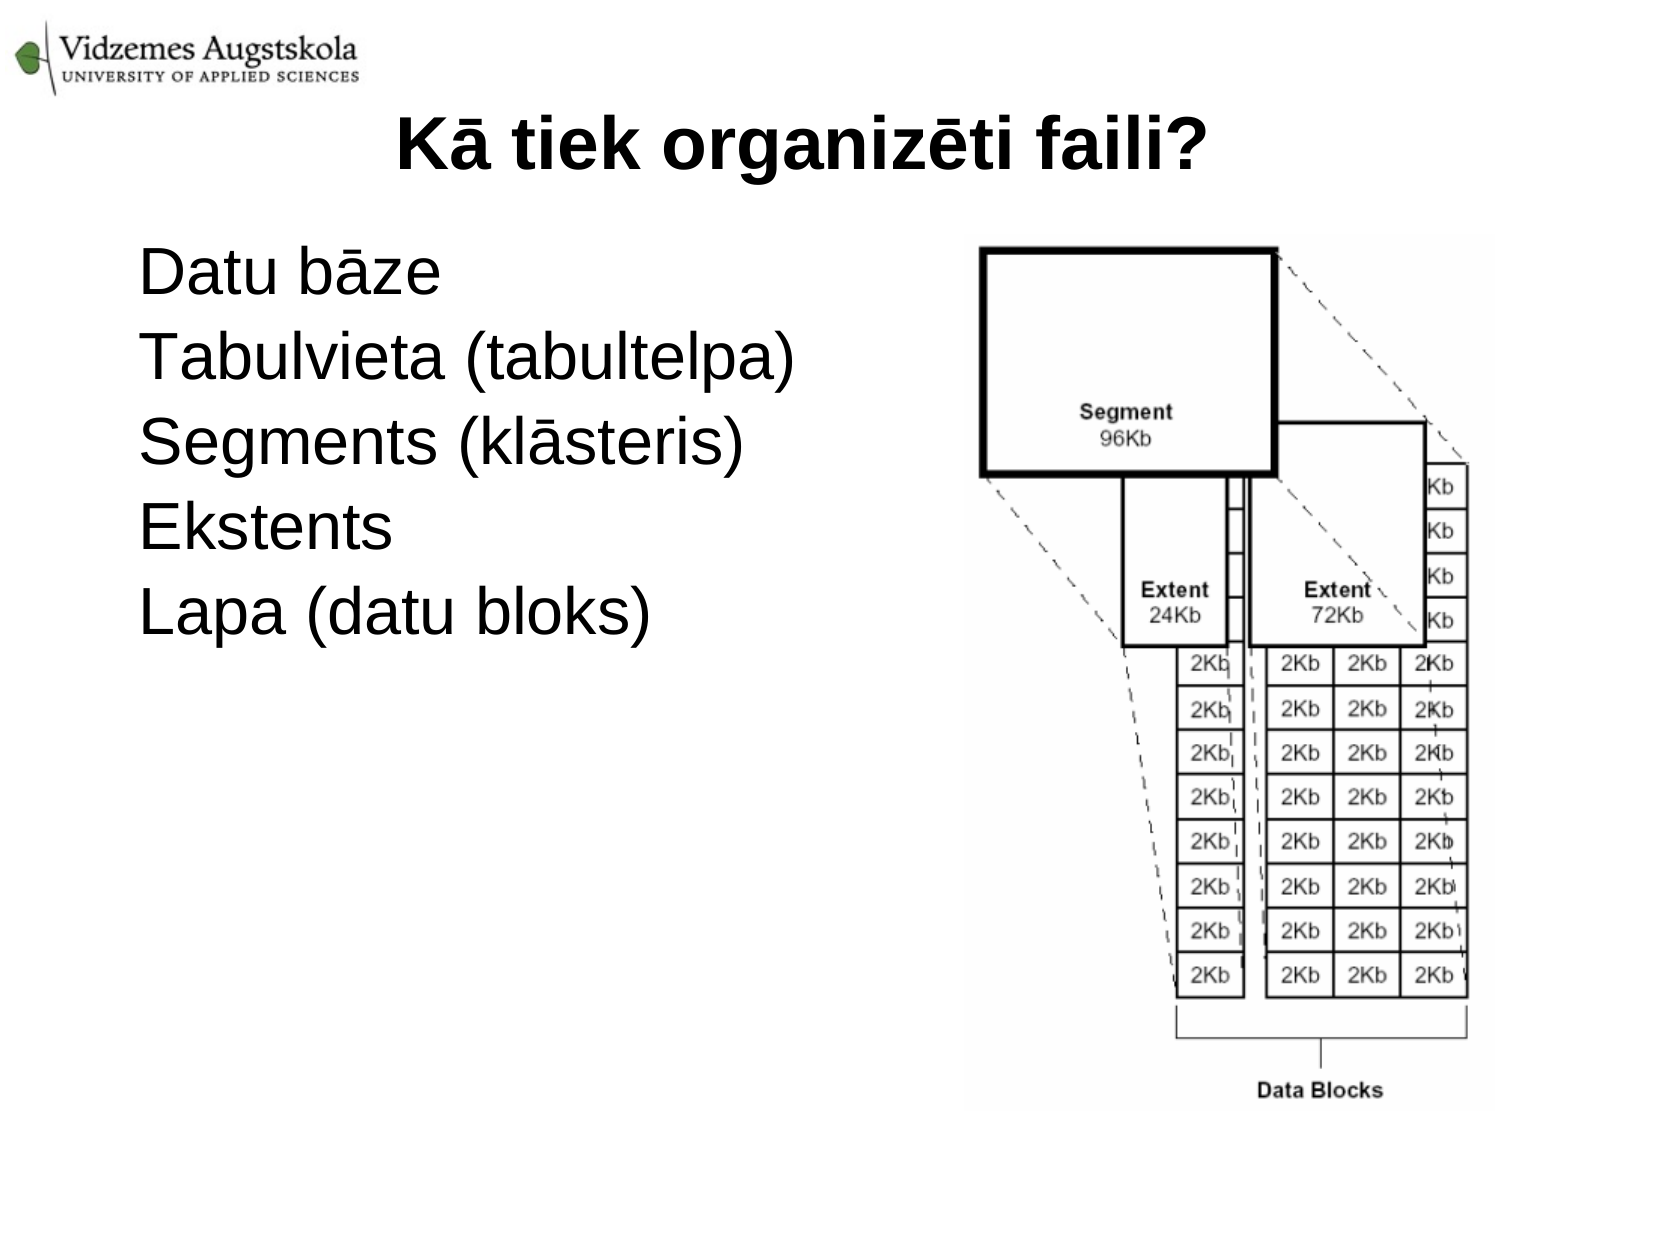

# Kā tiek organizēti faili?
Datu bāze
Tabulvieta (tabultelpa)
Segments (klāsteris)
Ekstents
Lapa (datu bloks)